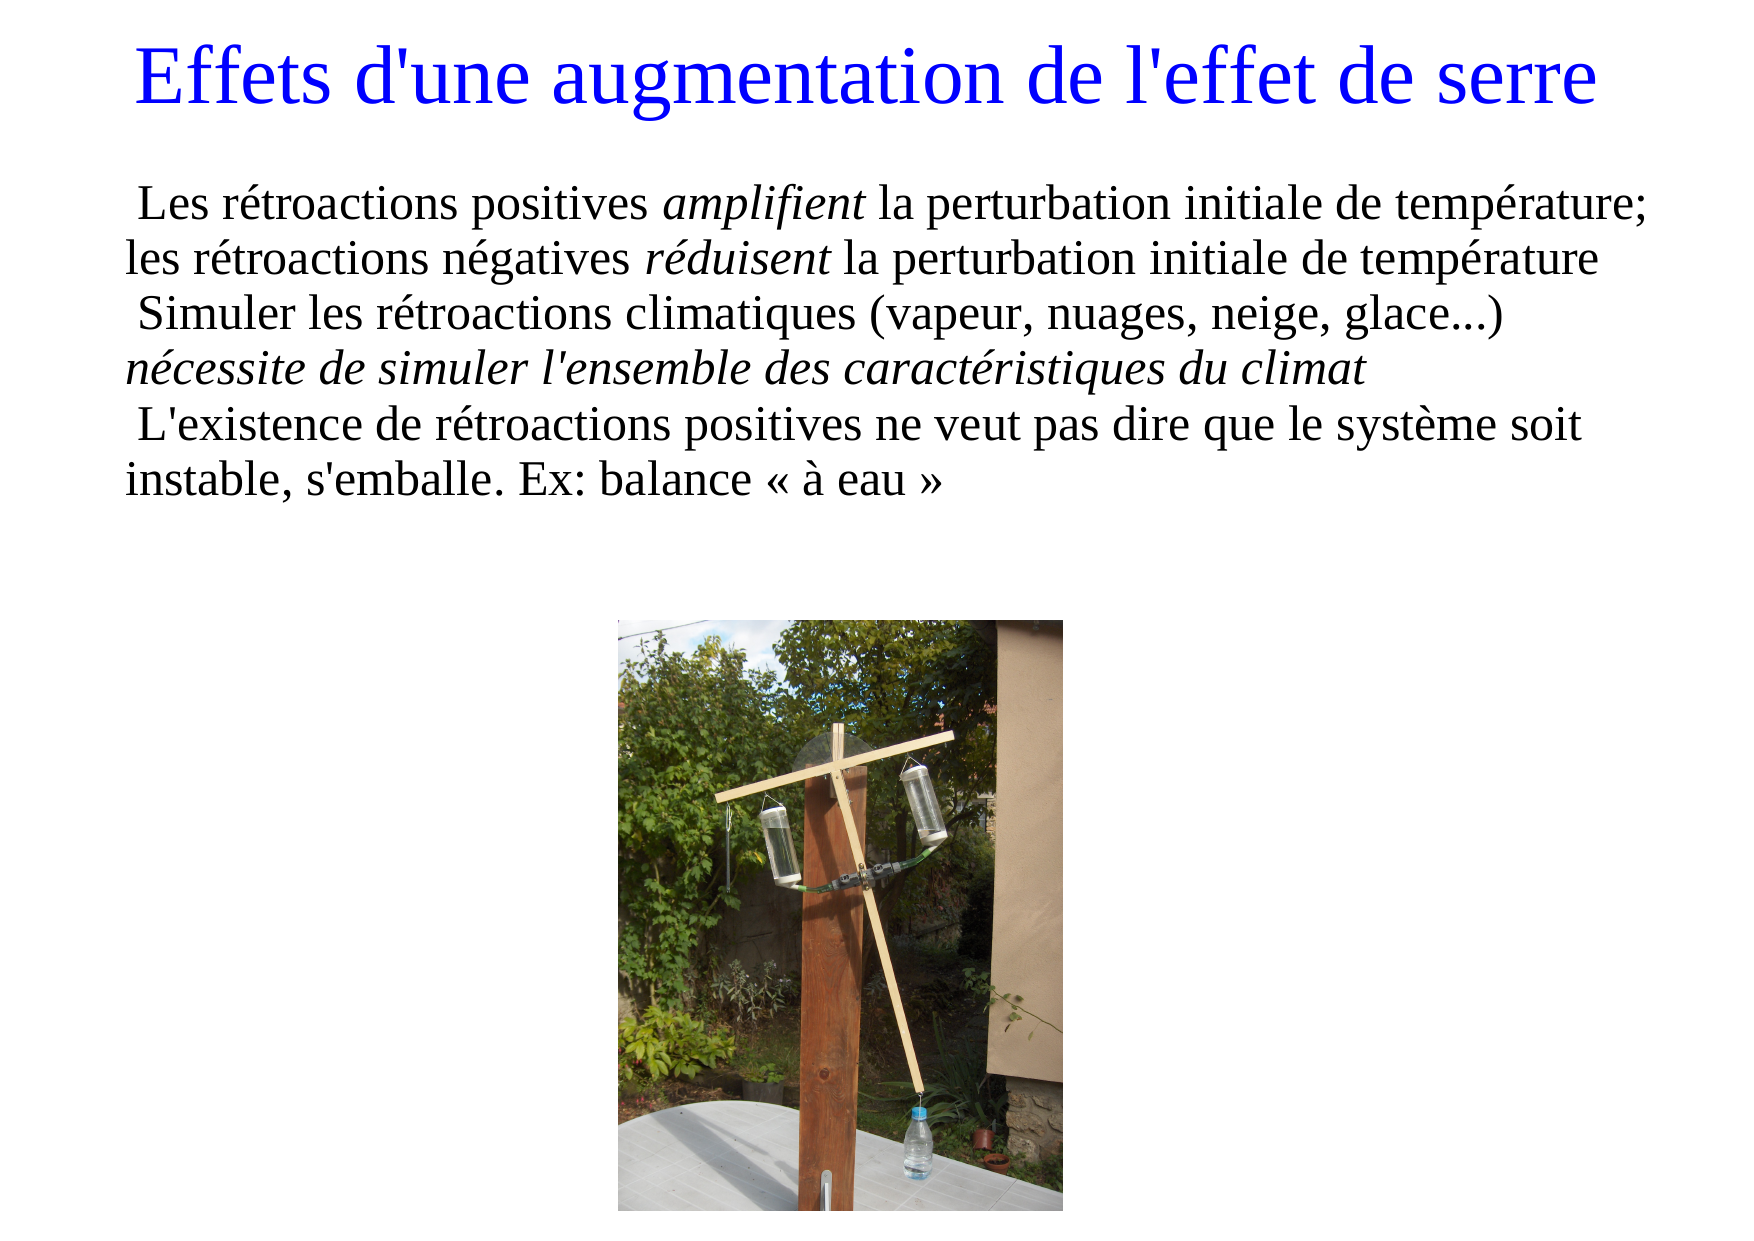

Effets d'une augmentation de l'effet de serre
 Les rétroactions positives amplifient la perturbation initiale de température; les rétroactions négatives réduisent la perturbation initiale de température
 Simuler les rétroactions climatiques (vapeur, nuages, neige, glace...) nécessite de simuler l'ensemble des caractéristiques du climat
 L'existence de rétroactions positives ne veut pas dire que le système soit instable, s'emballe. Ex: balance « à eau »